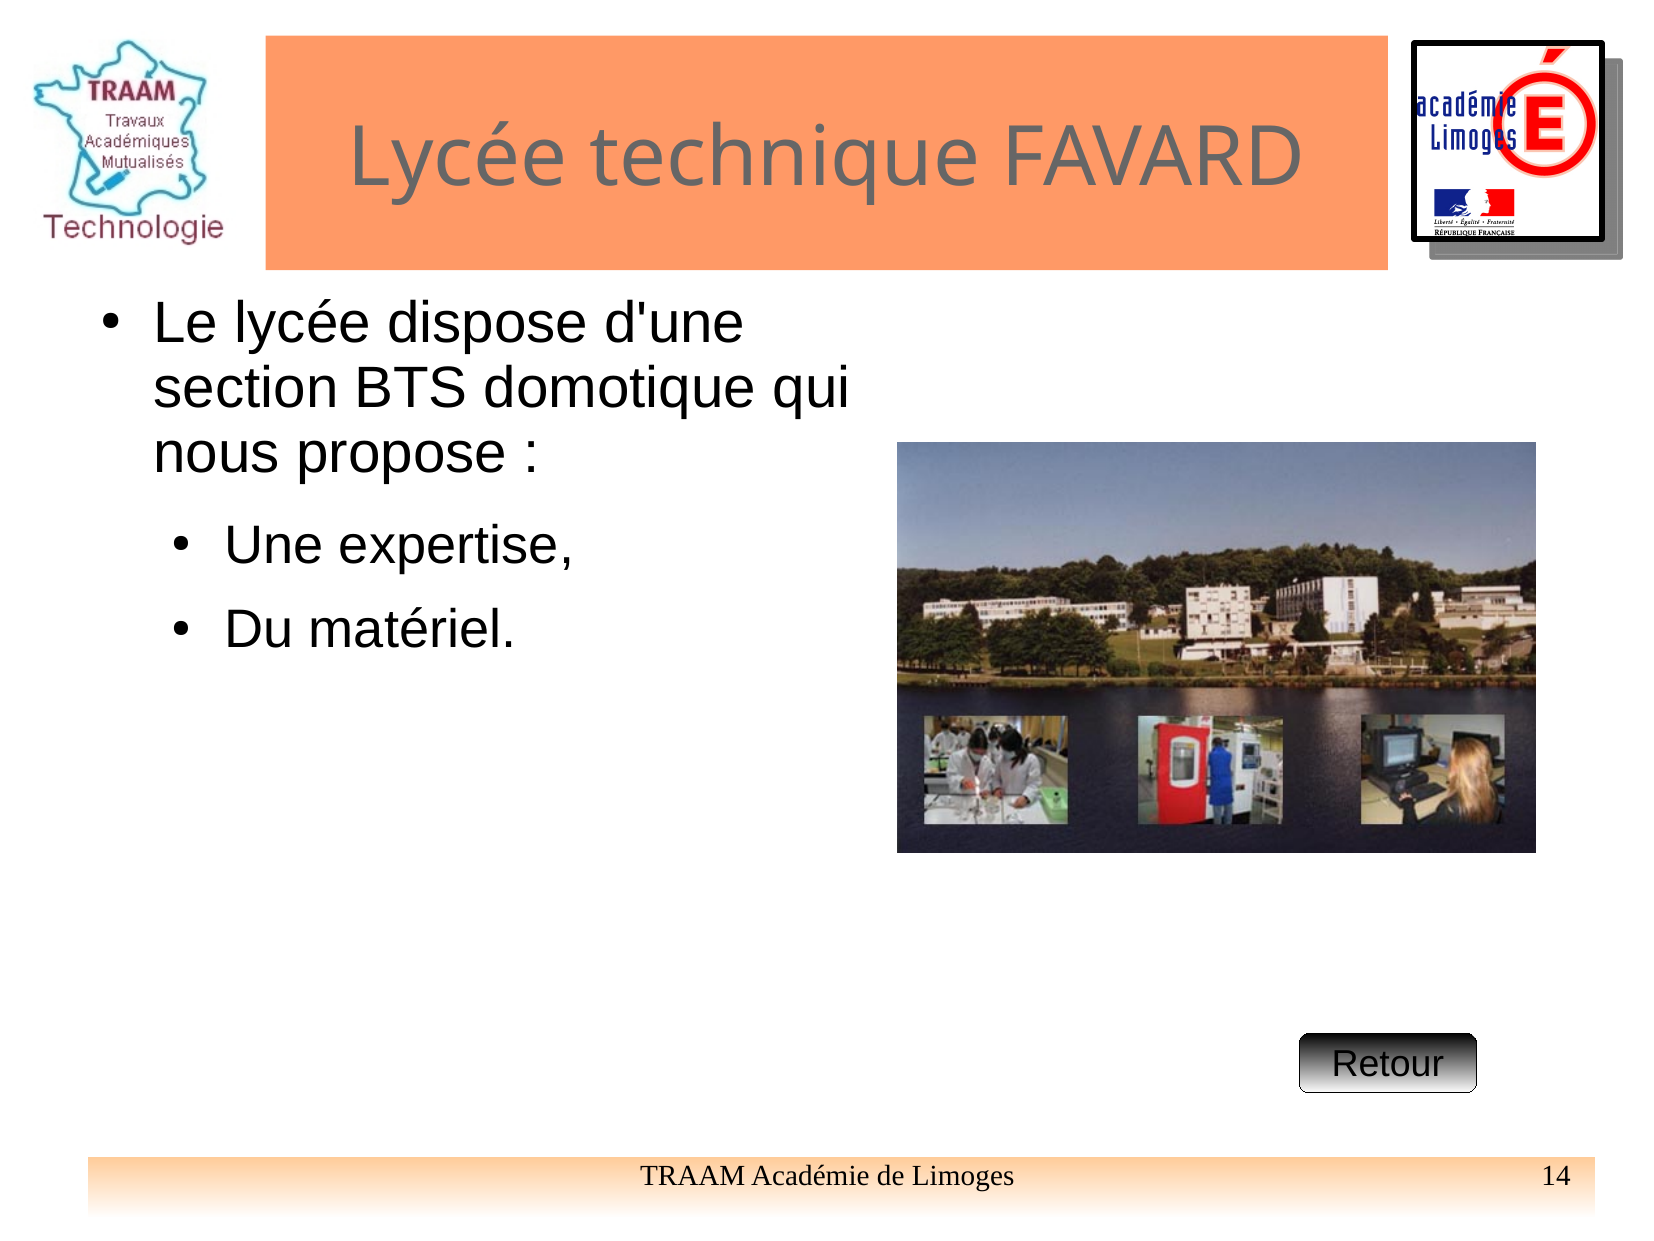

# Lycée technique FAVARD
Le lycée dispose d'une section BTS domotique qui nous propose :
Une expertise,
Du matériel.
Retour
TRAAM Académie de Limoges
14